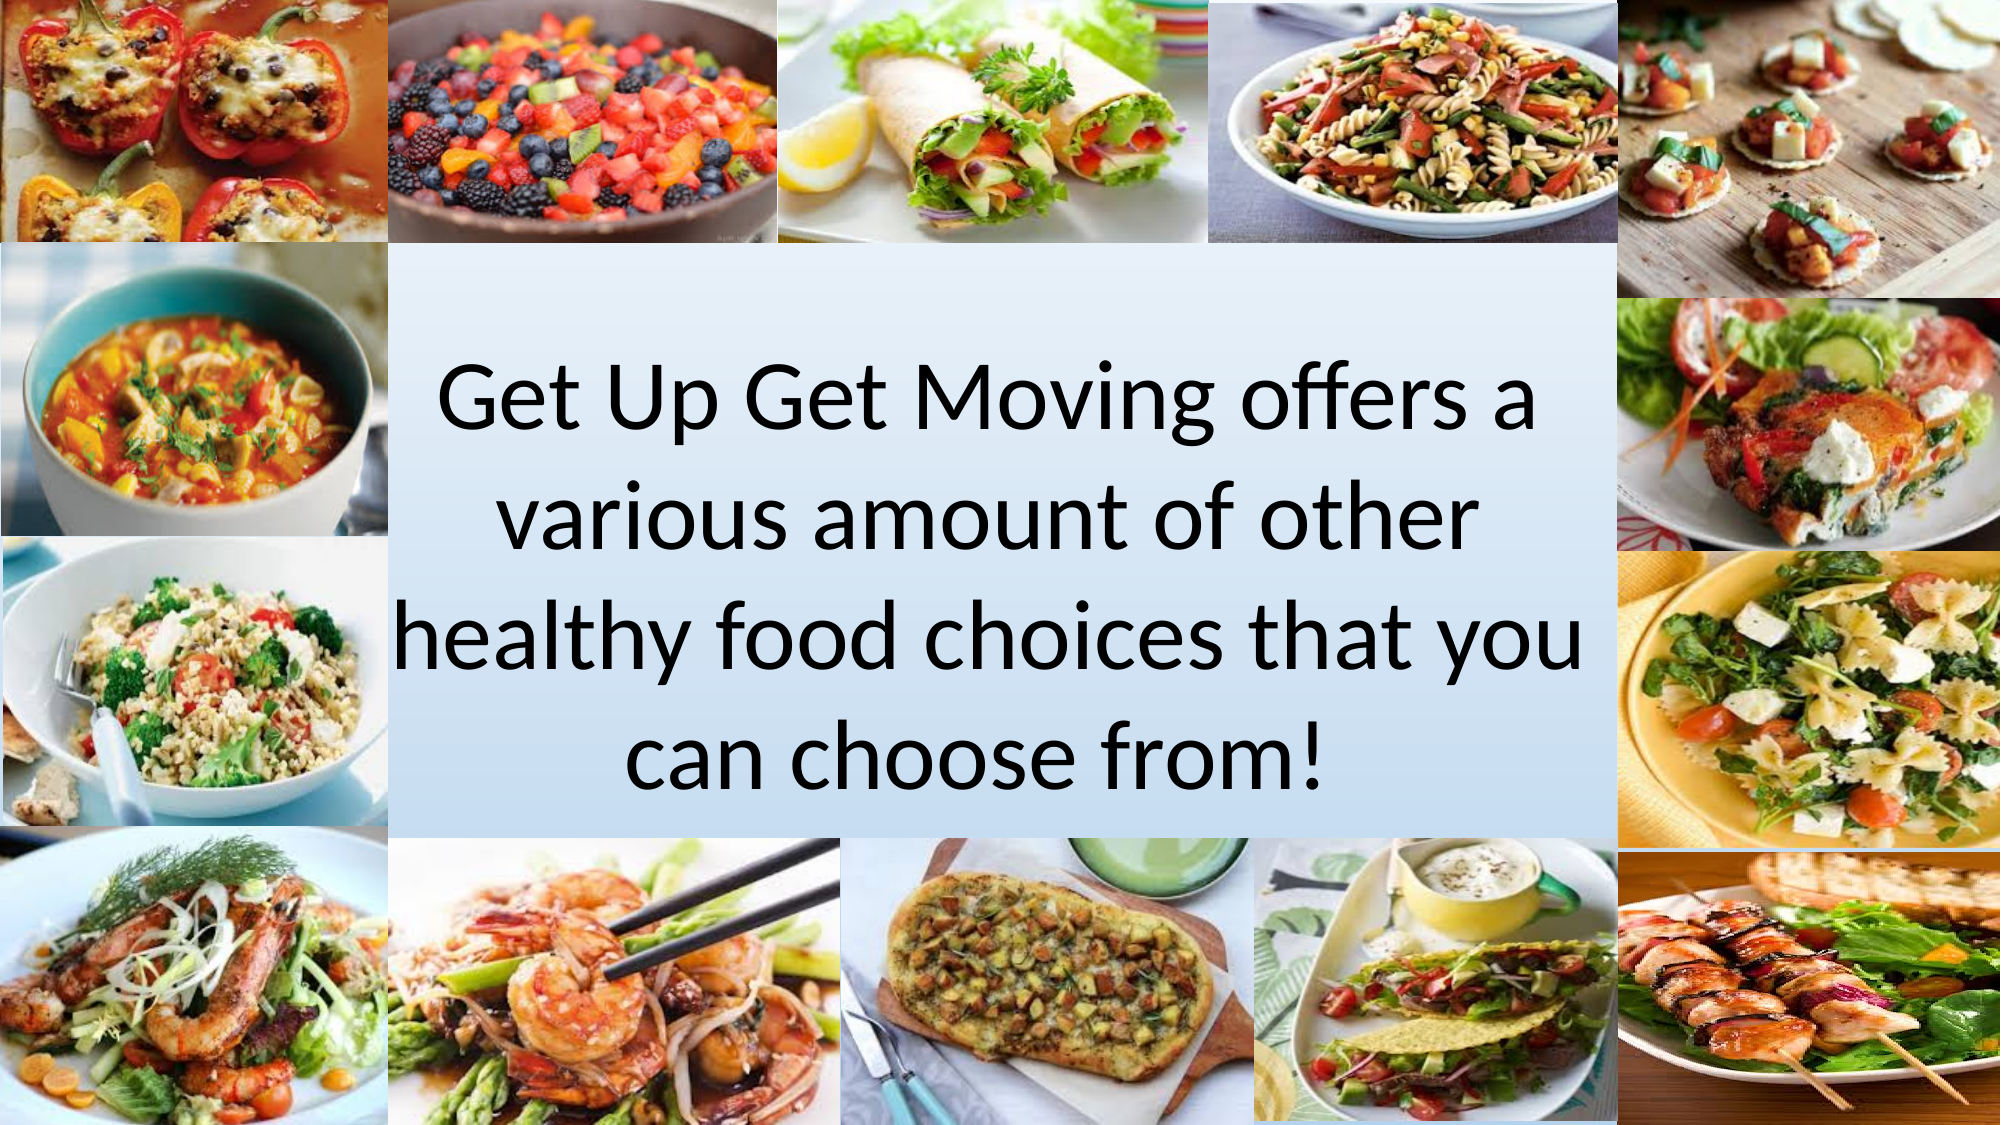

Get Up Get Moving offers a various amount of other healthy food choices that you can choose from!